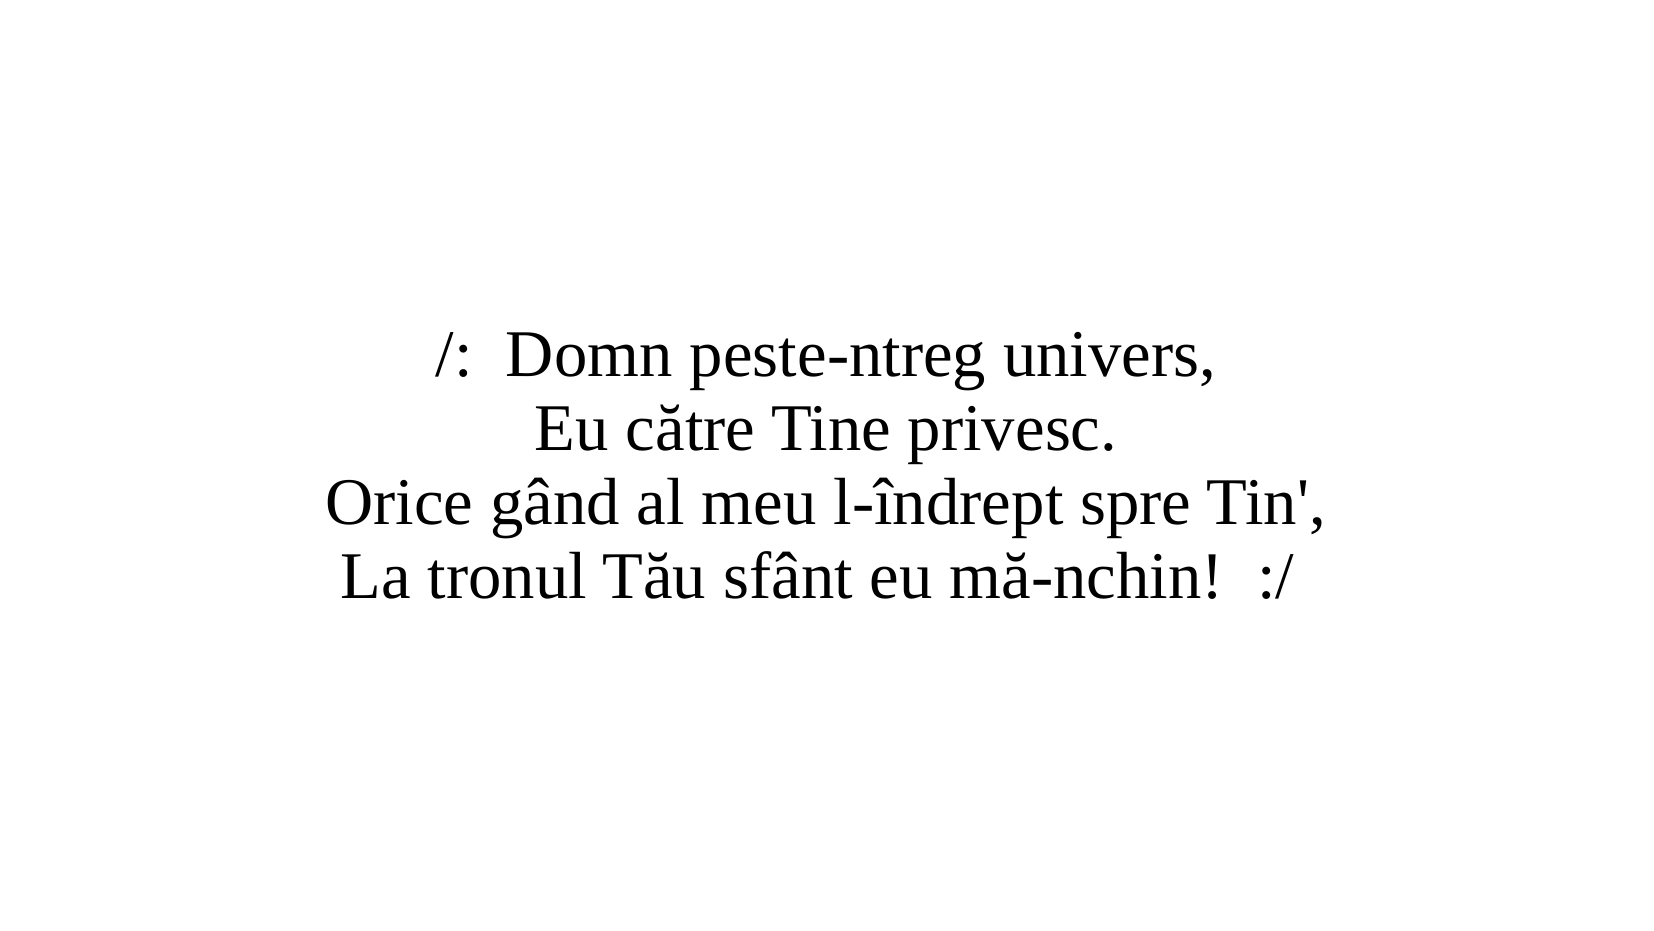

# /: Domn peste-ntreg univers,
Eu către Tine privesc.
Orice gând al meu l-îndrept spre Tin',
La tronul Tău sfânt eu mă-nchin! :/